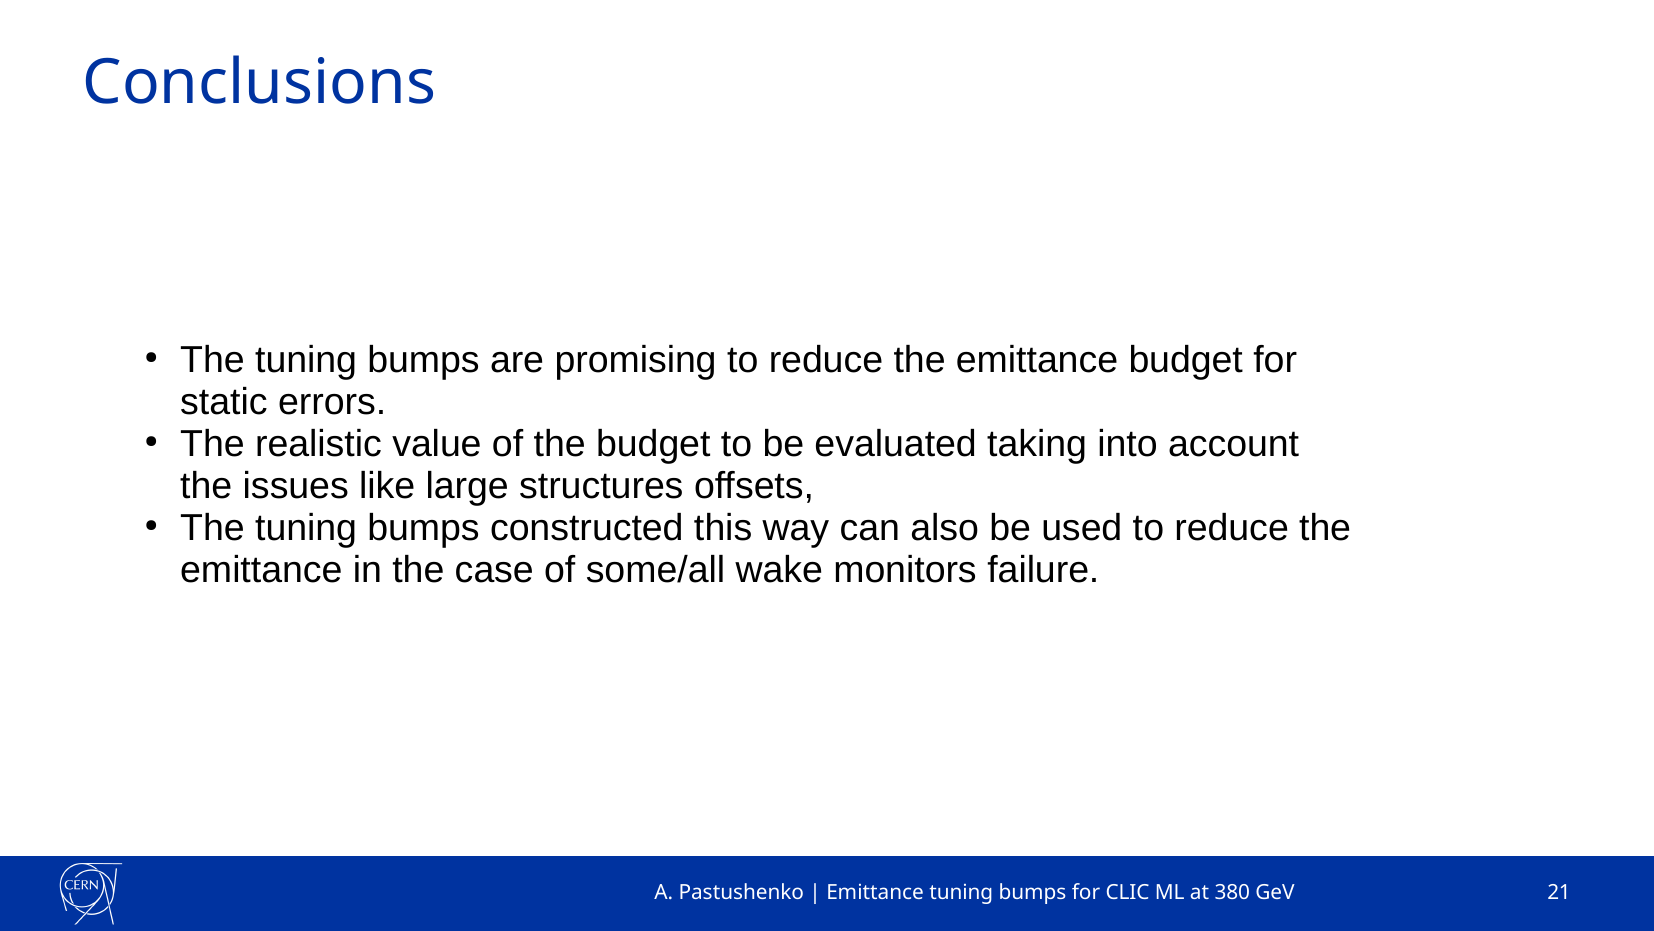

# Conclusions
The tuning bumps are promising to reduce the emittance budget for static errors.
The realistic value of the budget to be evaluated taking into account the issues like large structures offsets,
The tuning bumps constructed this way can also be used to reduce the emittance in the case of some/all wake monitors failure.
A. Pastushenko | Emittance tuning bumps for CLIC ML at 380 GeV
21